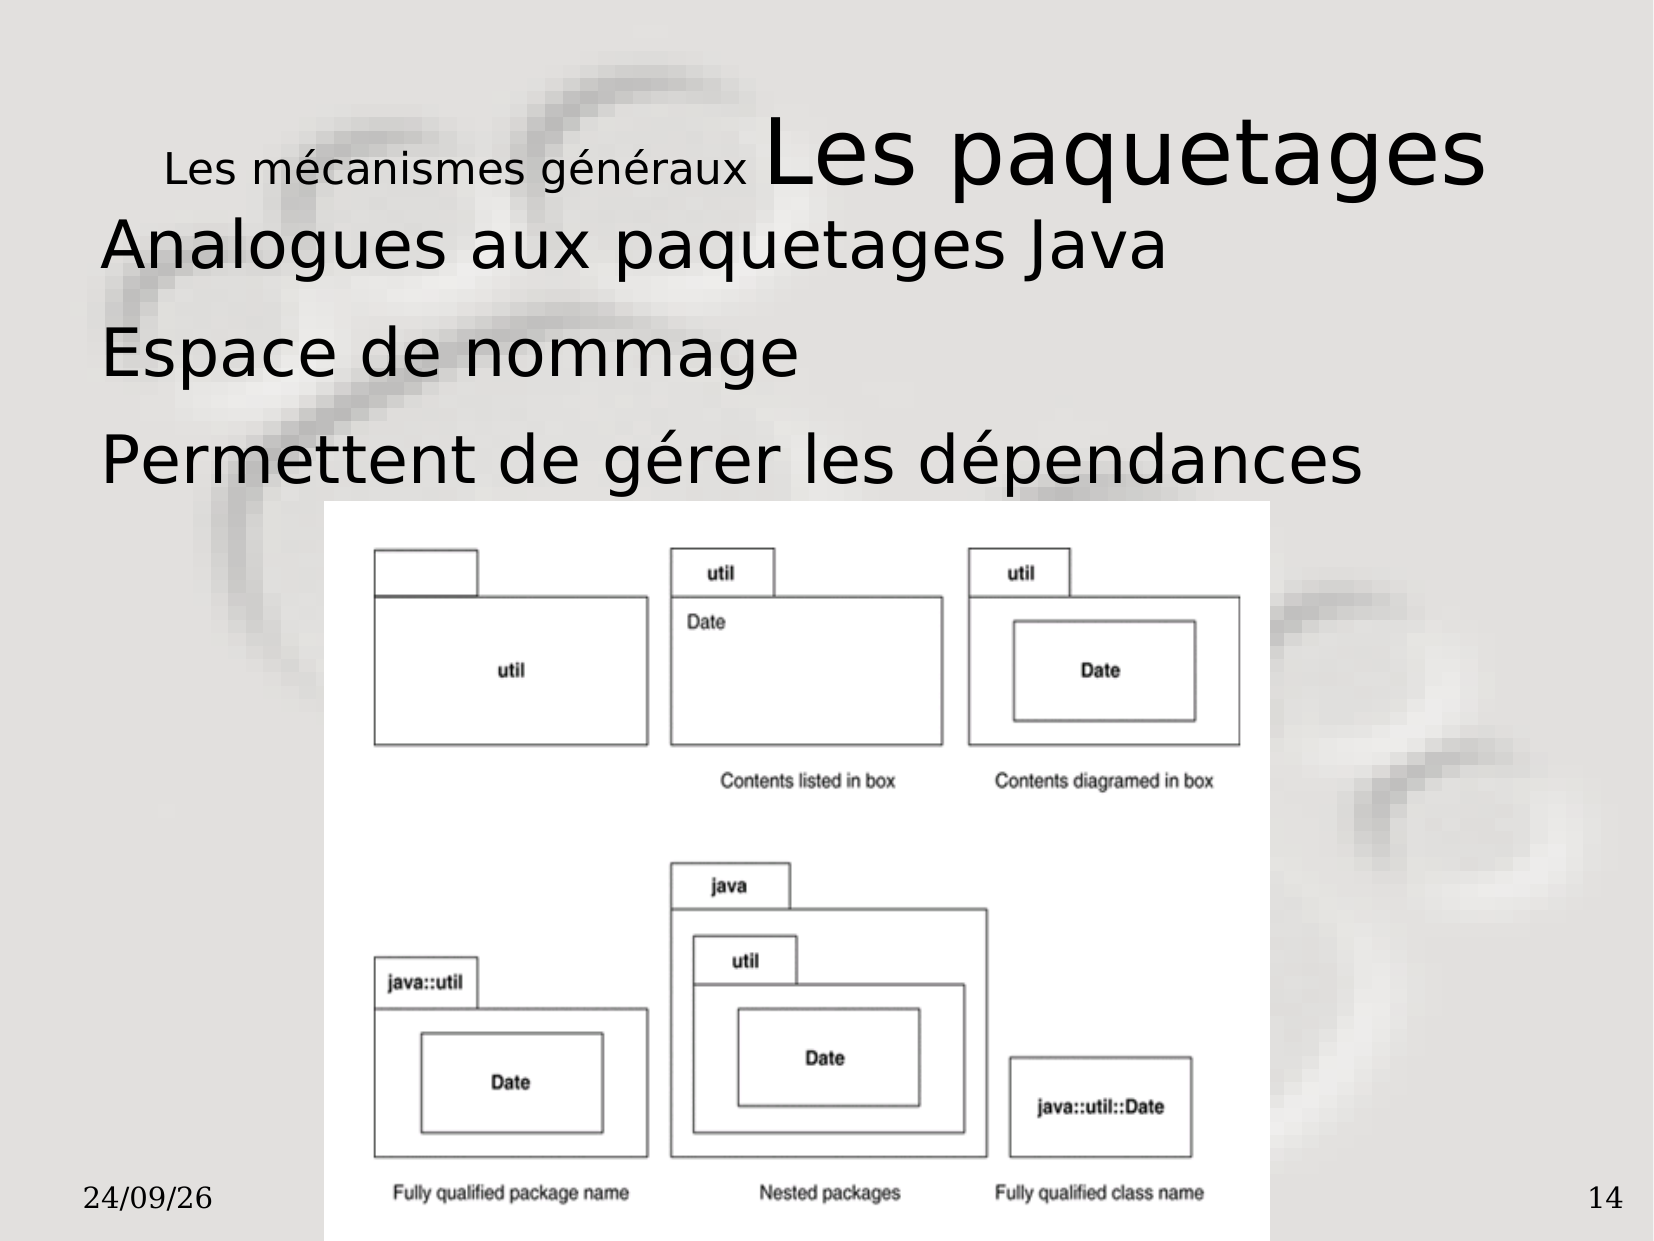

# Les mécanismes généraux Les paquetages
Analogues aux paquetages Java
Espace de nommage
Permettent de gérer les dépendances
UML
14